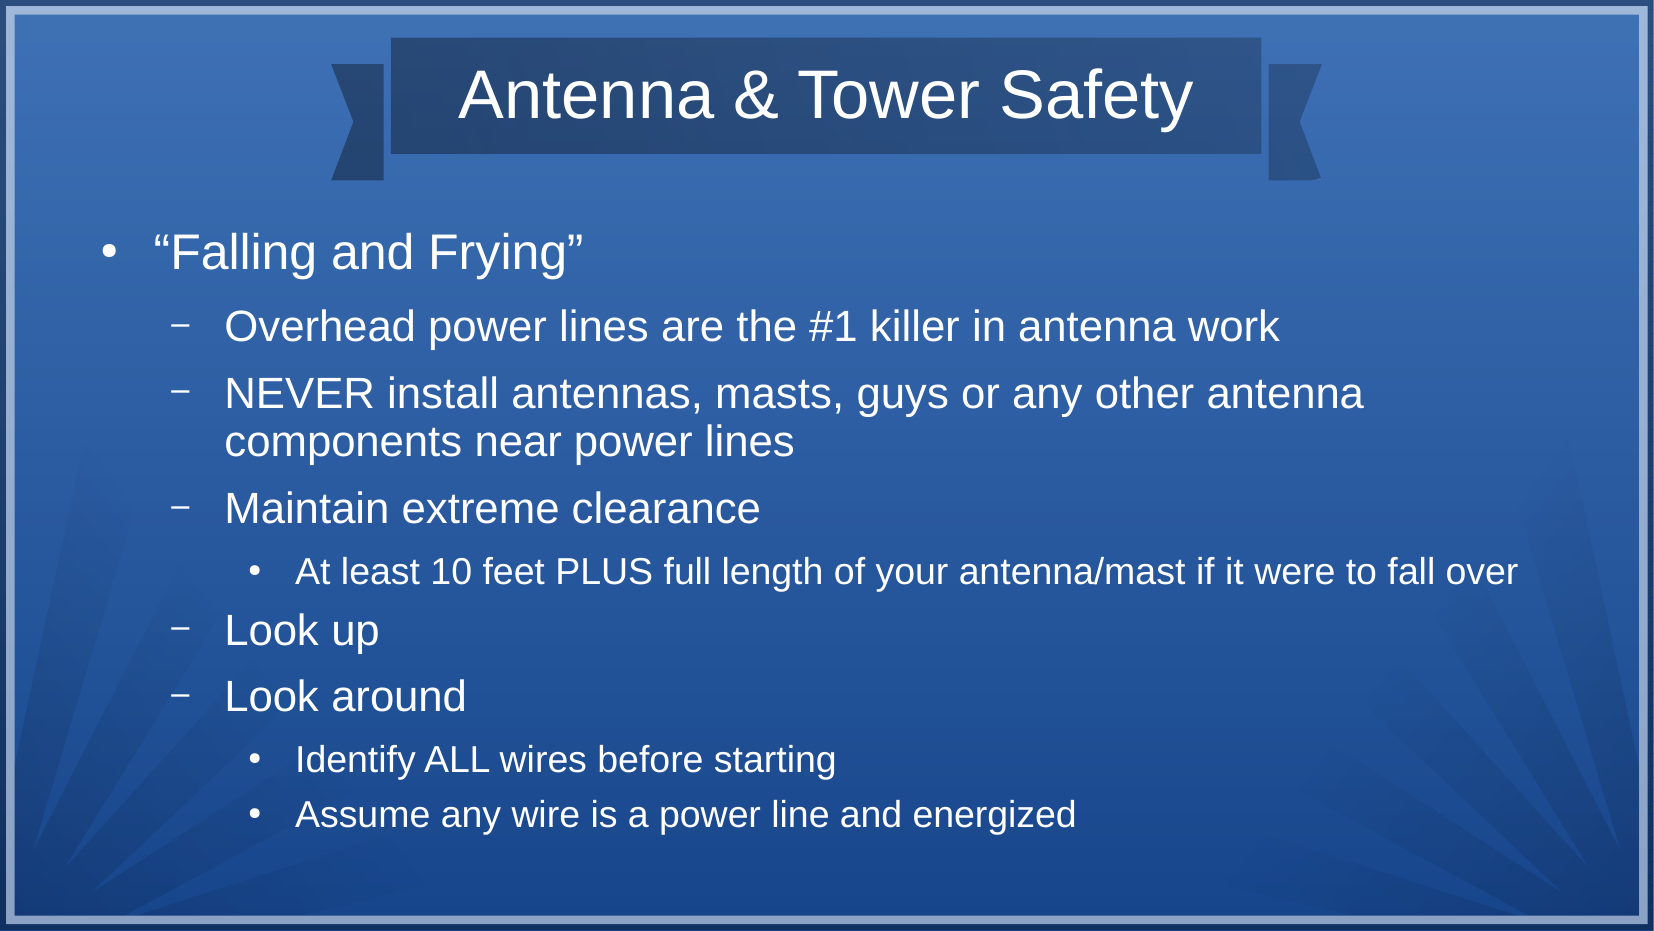

# Antenna & Tower Safety
“Falling and Frying”
Overhead power lines are the #1 killer in antenna work
NEVER install antennas, masts, guys or any other antenna components near power lines
Maintain extreme clearance
At least 10 feet PLUS full length of your antenna/mast if it were to fall over
Look up
Look around
Identify ALL wires before starting
Assume any wire is a power line and energized